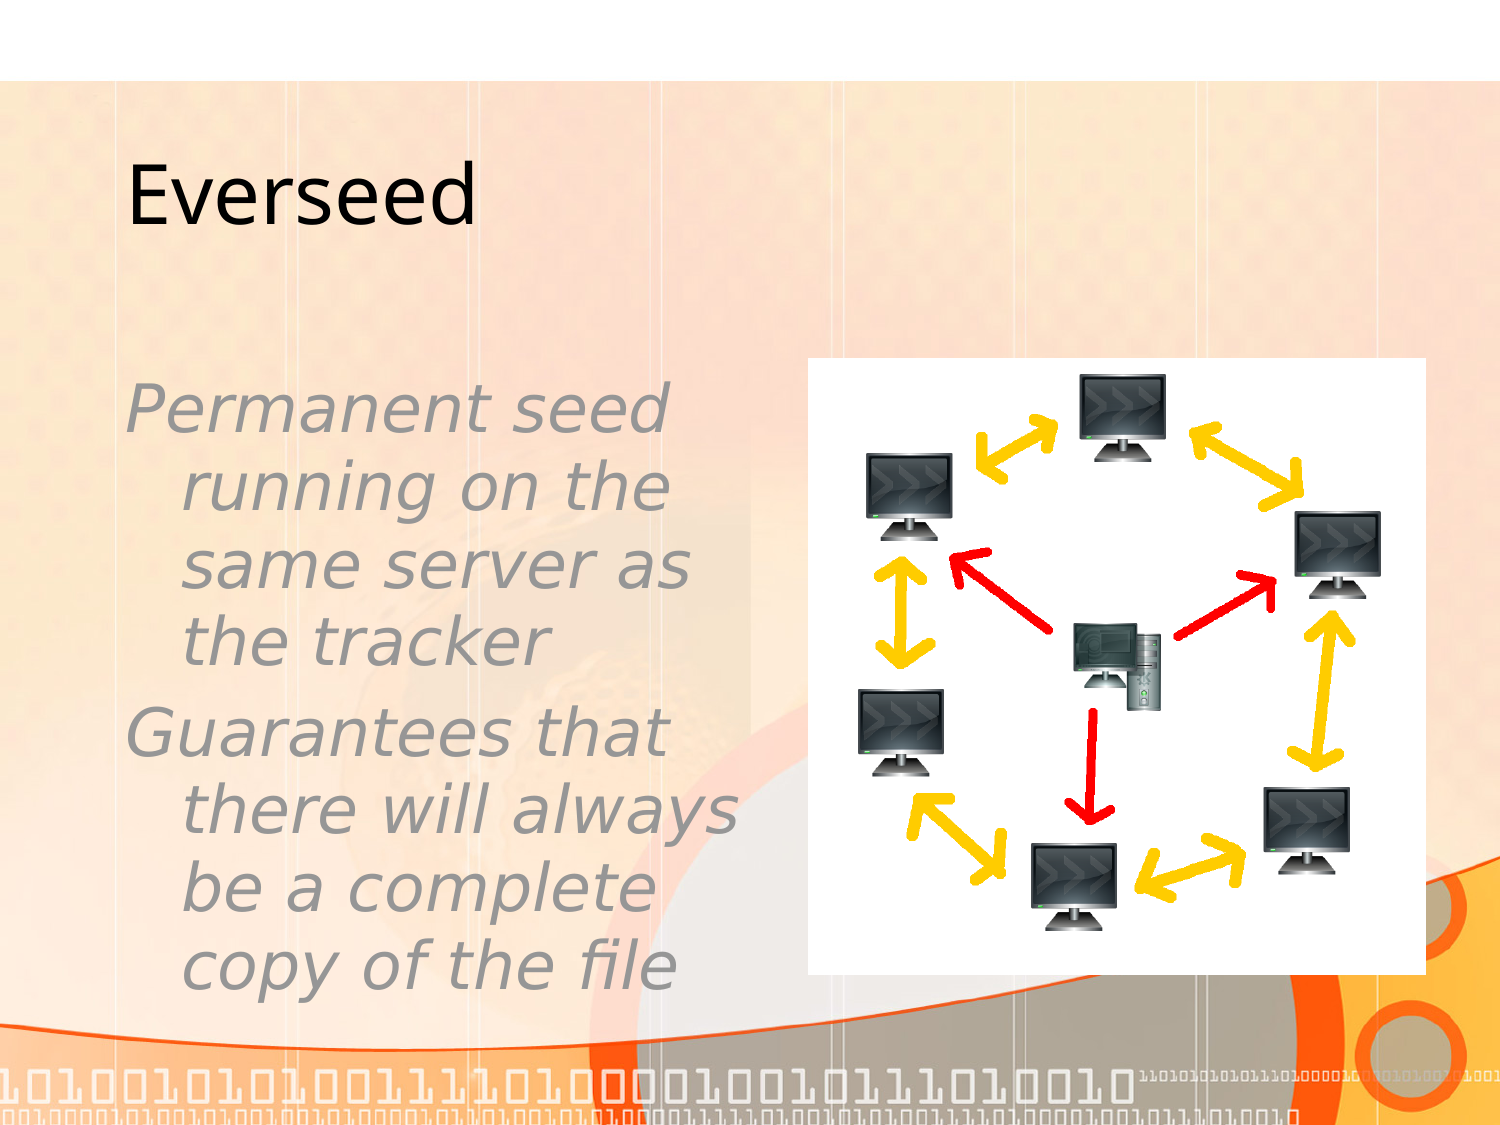

# Everseed
Permanent seed running on the same server as the tracker
Guarantees that there will always be a complete copy of the file